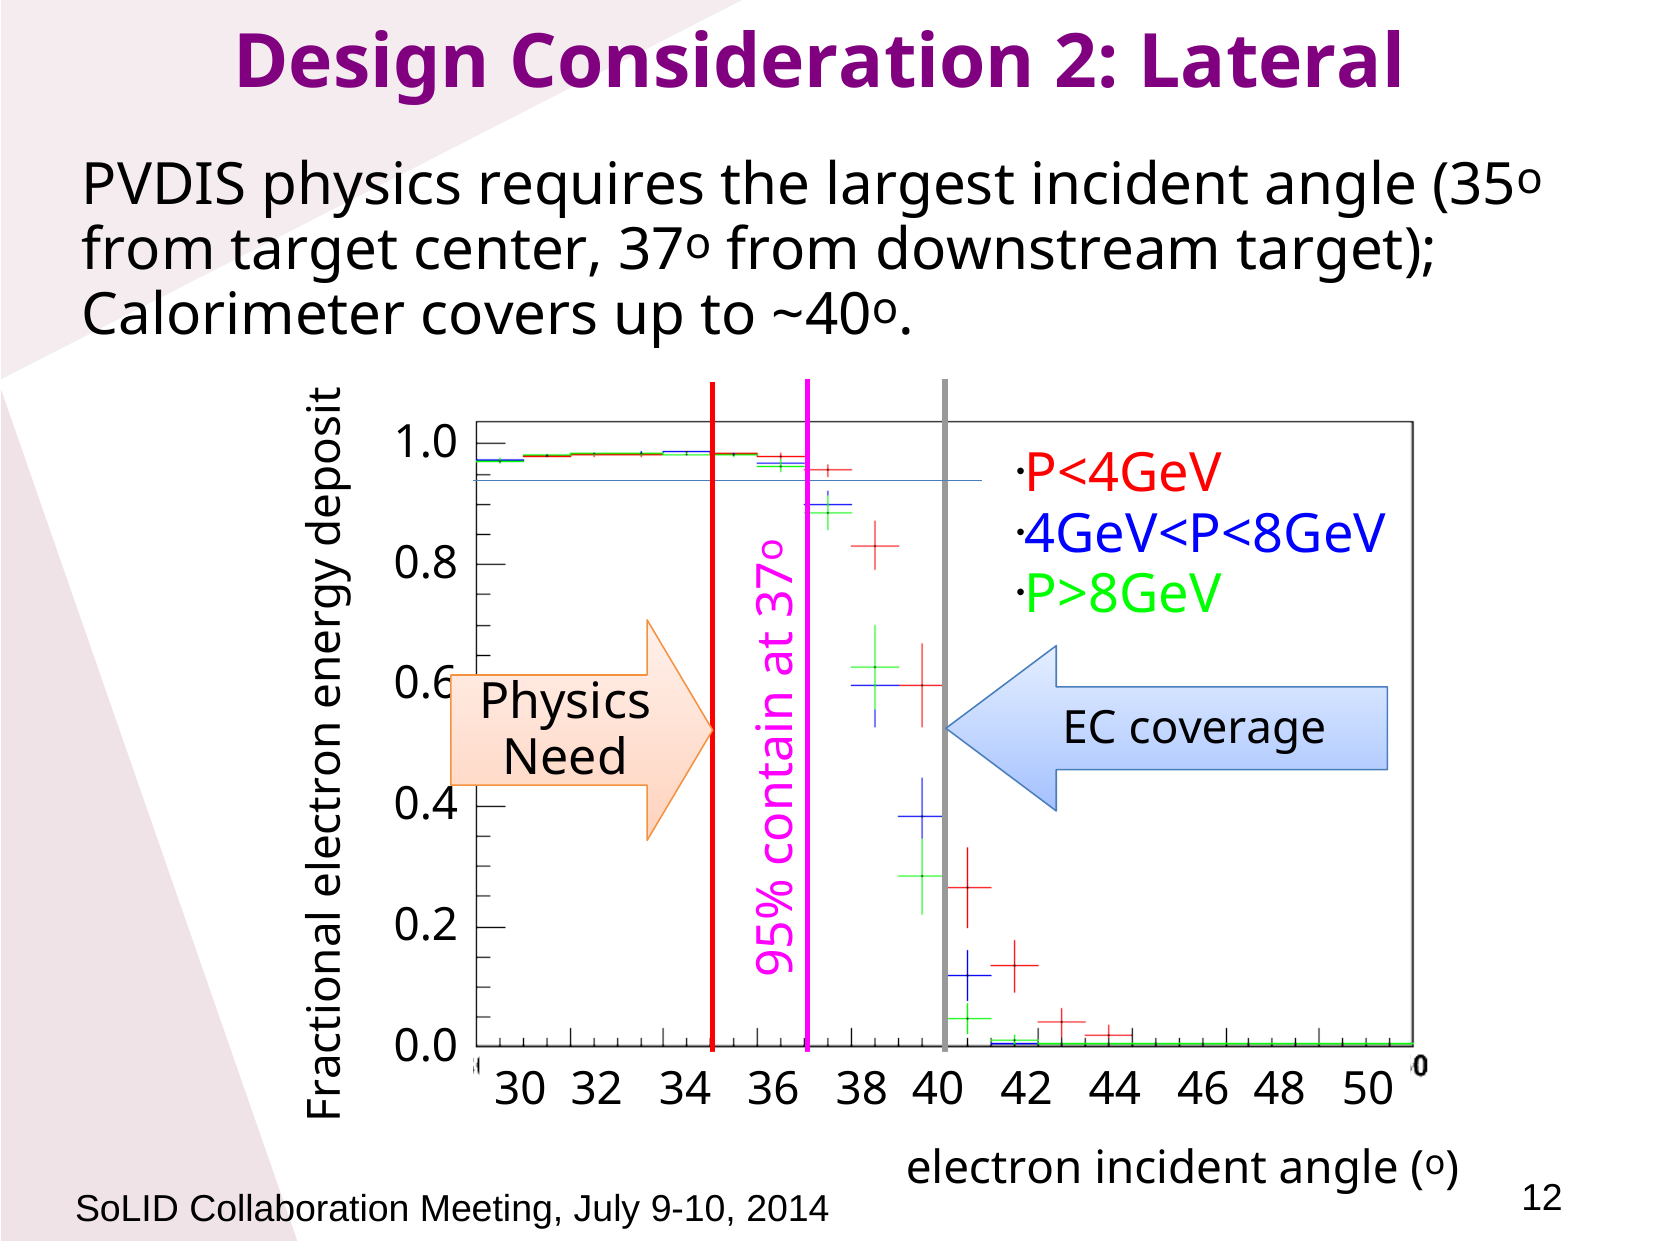

Design Consideration 2: Lateral
# PVDIS physics requires the largest incident angle (35o from target center, 37o from downstream target); Calorimeter covers up to ~40o.
1.0
0.8
0.6
0.4
0.2
0.0
P<4GeV
4GeV<P<8GeV
P>8GeV
Physics Need
EC coverage
Fractional electron energy deposit
95% contain at 37o
30 32 34 36 38 40 42 44 46 48 50
electron incident angle (o)
12